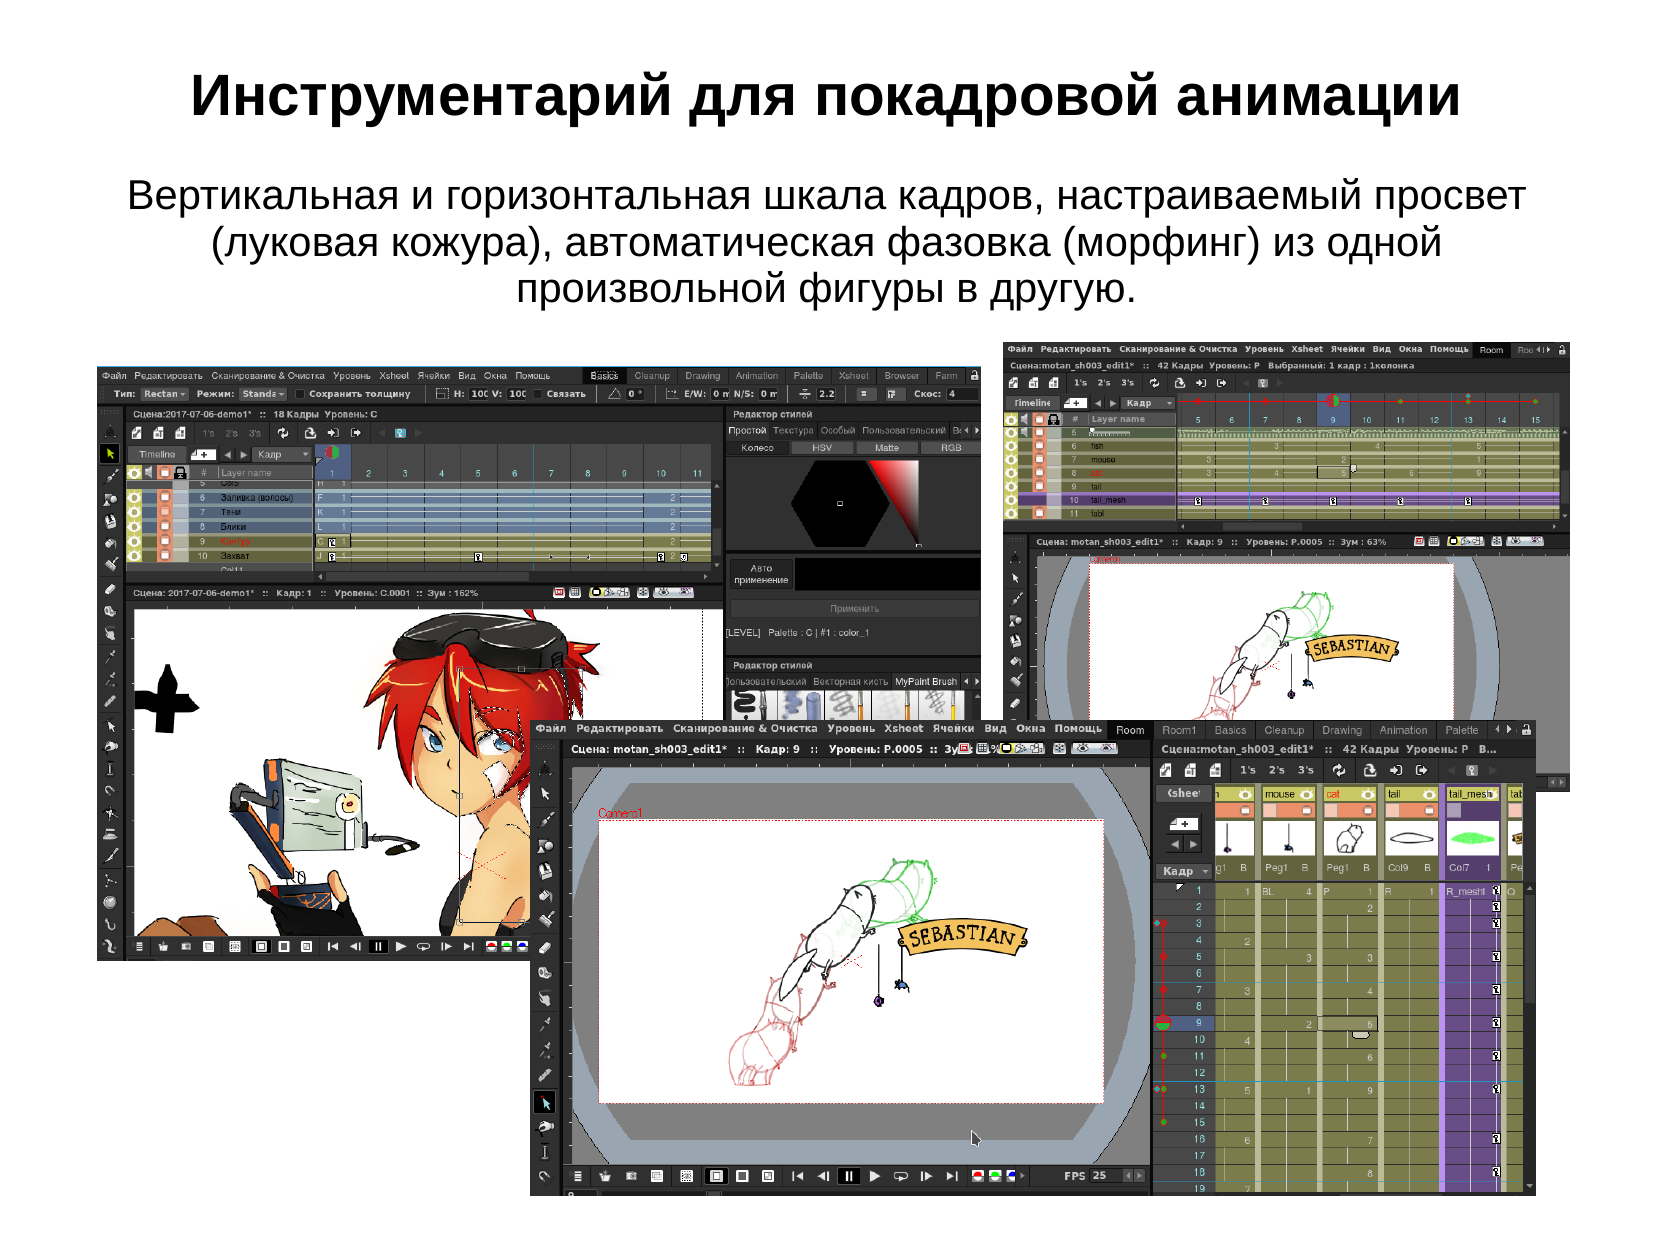

# Инструментарий для покадровой анимации
Вертикальная и горизонтальная шкала кадров, настраиваемый просвет (луковая кожура), автоматическая фазовка (морфинг) из одной произвольной фигуры в другую.